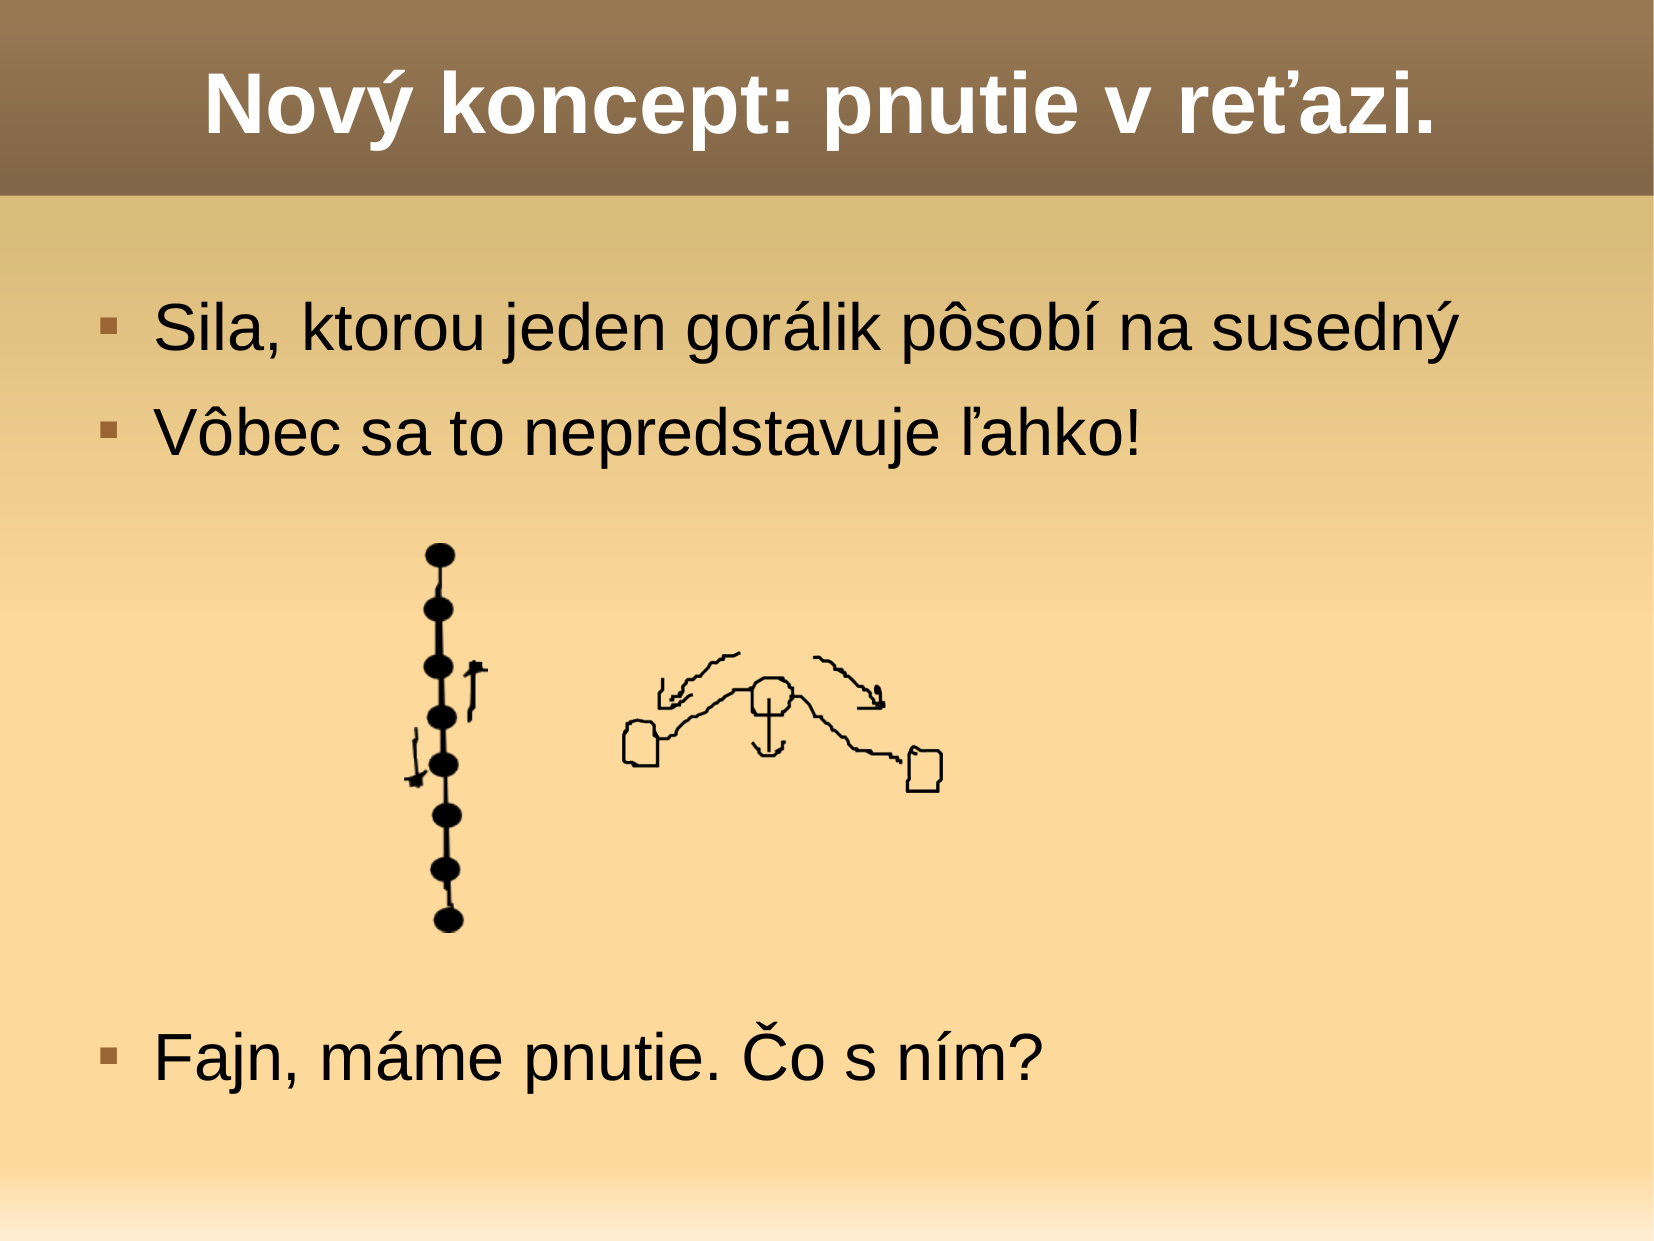

# Nový koncept: pnutie v reťazi.
Sila, ktorou jeden gorálik pôsobí na susedný
Vôbec sa to nepredstavuje ľahko!
Fajn, máme pnutie. Čo s ním?